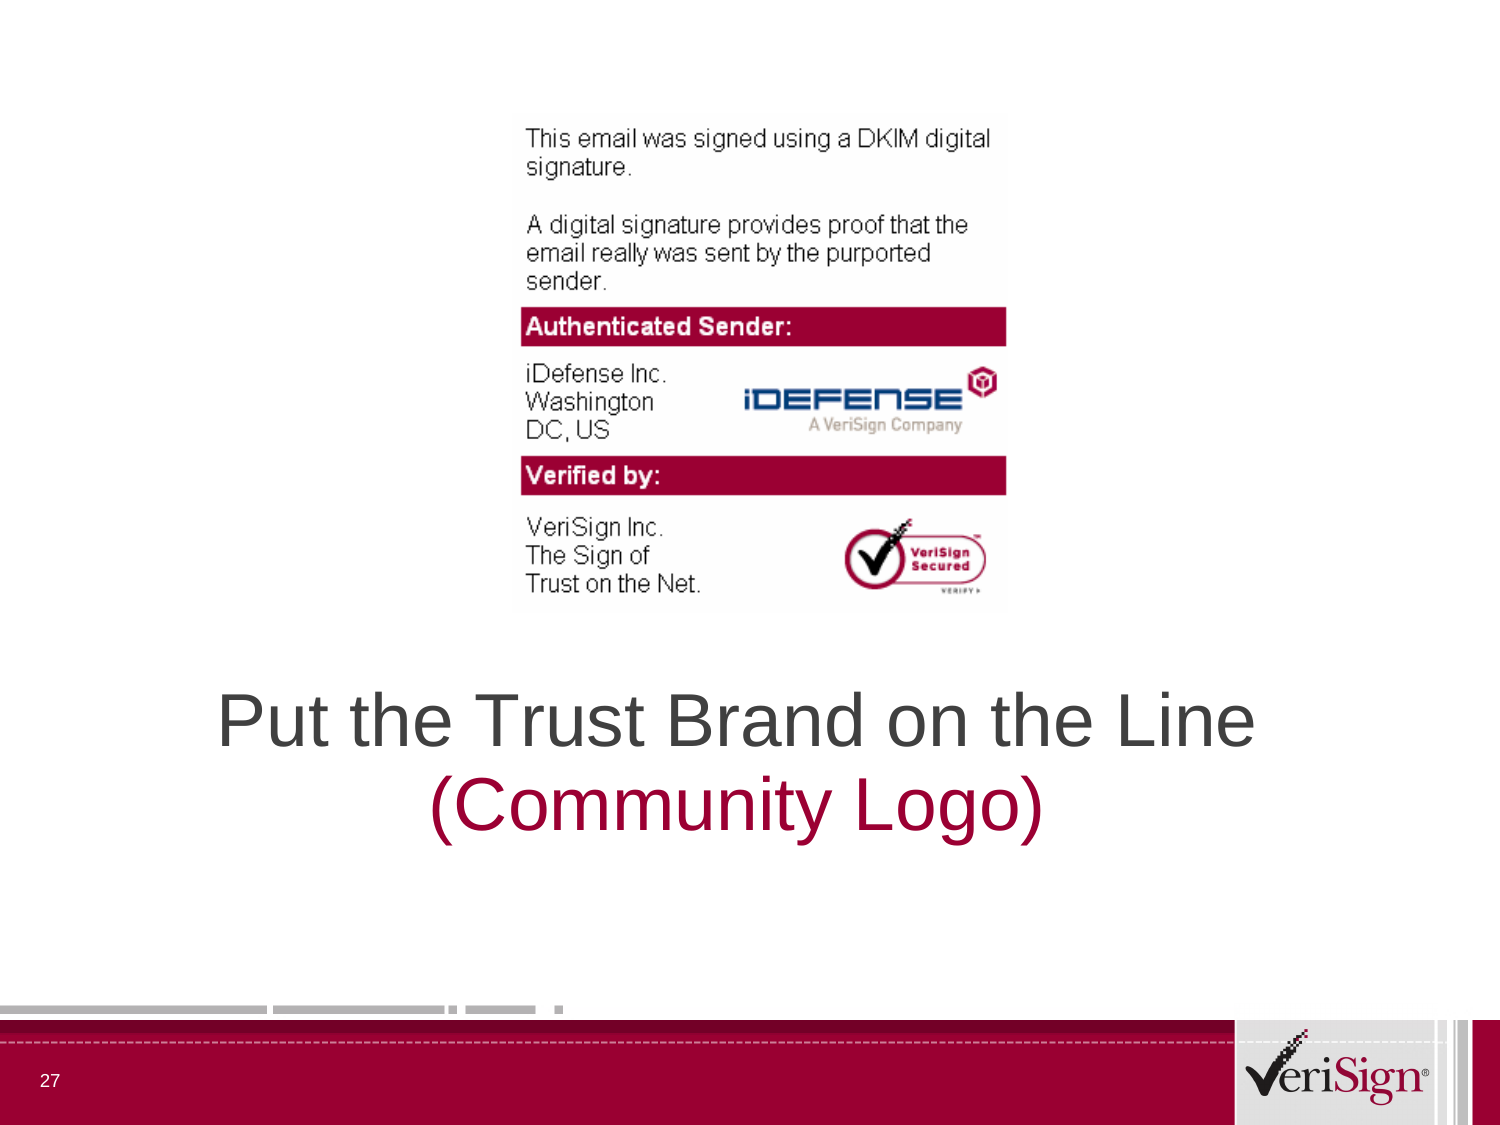

# Put the Trust Brand on the Line (Community Logo)
27